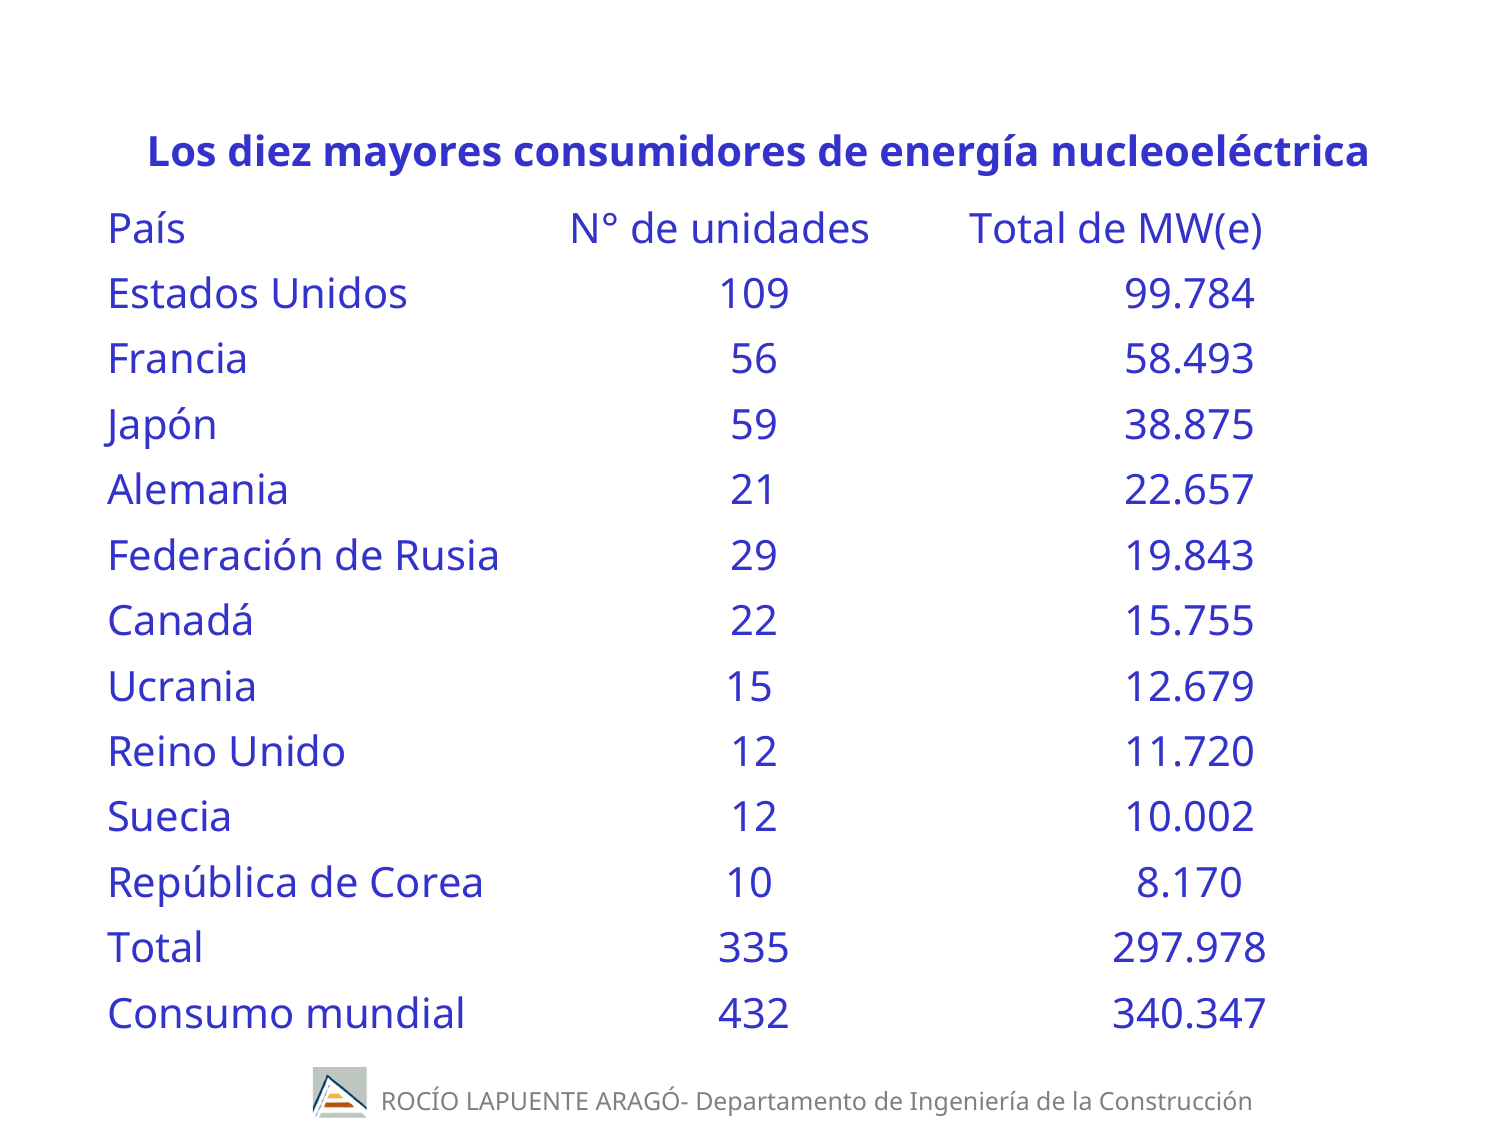

| Los diez mayores consumidores de energía nucleoeléctrica | | |
| --- | --- | --- |
| País | N° de unidades | Total de MW(e) |
| Estados Unidos | 109 | 99.784 |
| Francia | 56 | 58.493 |
| Japón | 59 | 38.875 |
| Alemania | 21 | 22.657 |
| Federación de Rusia | 29 | 19.843 |
| Canadá | 22 | 15.755 |
| Ucrania | 15 | 12.679 |
| Reino Unido | 12 | 11.720 |
| Suecia | 12 | 10.002 |
| República de Corea | 10 | 8.170 |
| Total | 335 | 297.978 |
| Consumo mundial | 432 | 340.347 |